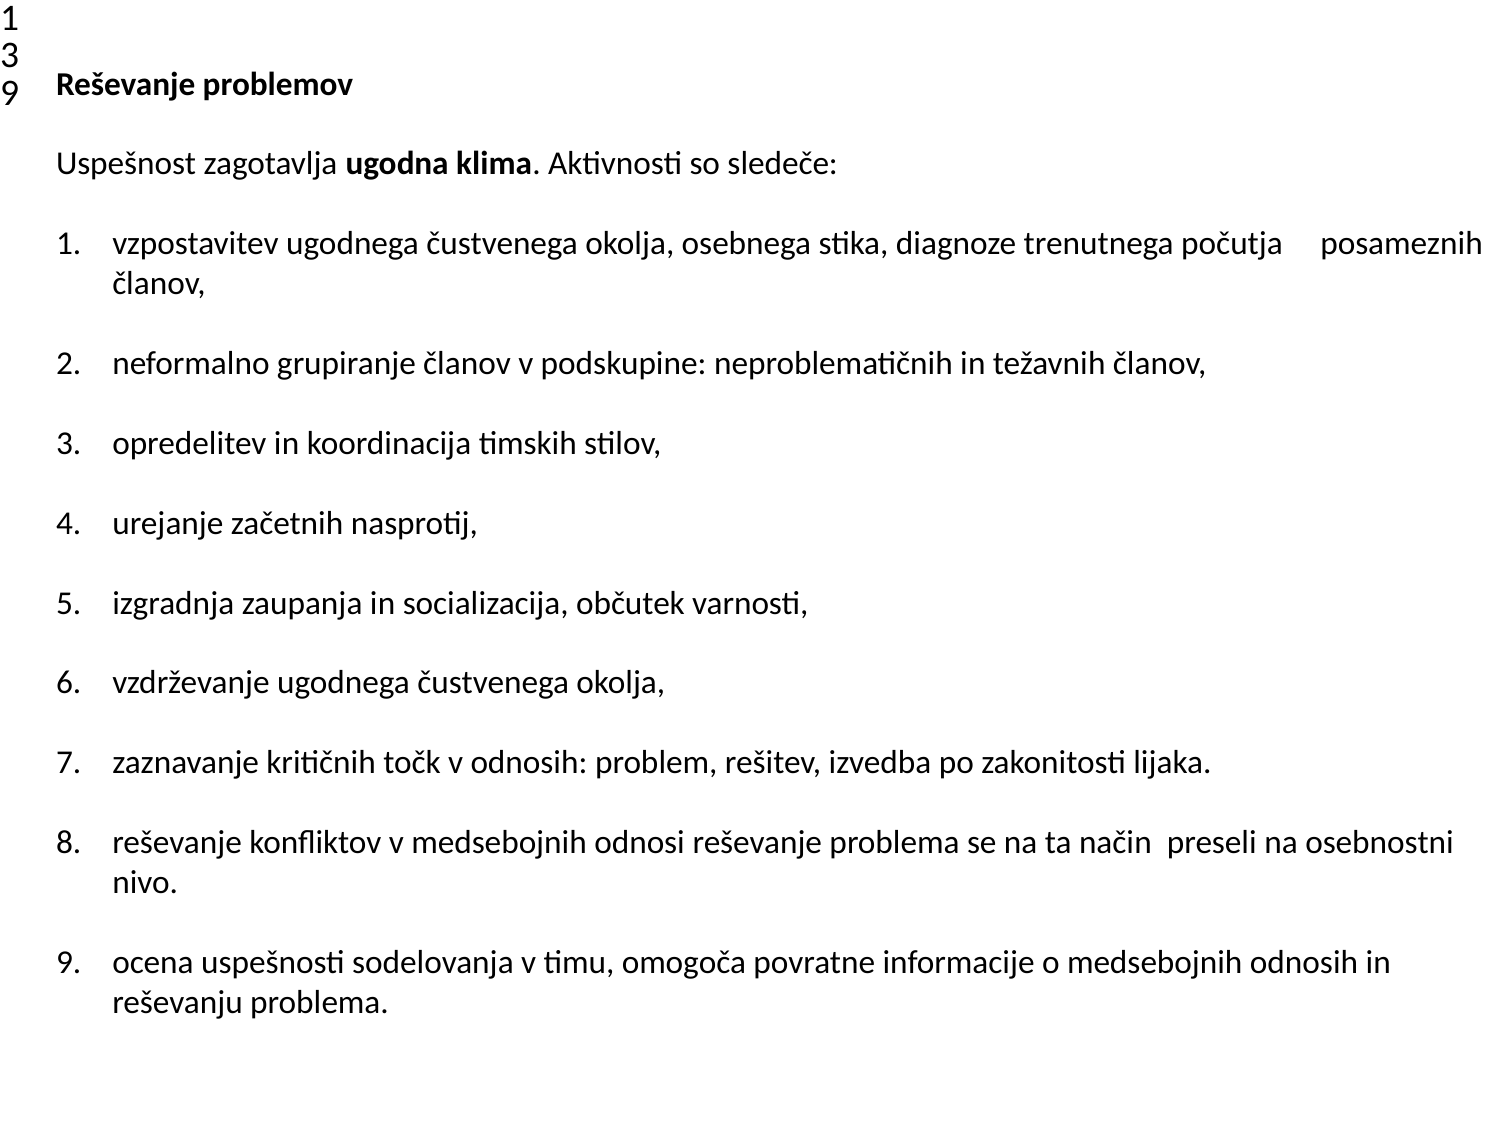

Reševanje problemov
Uspešnost zagotavlja ugodna klima. Aktivnosti so sledeče:
vzpostavitev ugodnega čustvenega okolja, osebnega stika, diagnoze trenutnega počutja posameznih članov,
neformalno grupiranje članov v podskupine: neproblematičnih in težavnih članov,
opredelitev in koordinacija timskih stilov,
urejanje začetnih nasprotij,
izgradnja zaupanja in socializacija, občutek varnosti,
vzdrževanje ugodnega čustvenega okolja,
zaznavanje kritičnih točk v odnosih: problem, rešitev, izvedba po zakonitosti lijaka.
reševanje konfliktov v medsebojnih odnosi reševanje problema se na ta način preseli na osebnostni nivo.
ocena uspešnosti sodelovanja v timu, omogoča povratne informacije o medsebojnih odnosih in reševanju problema.